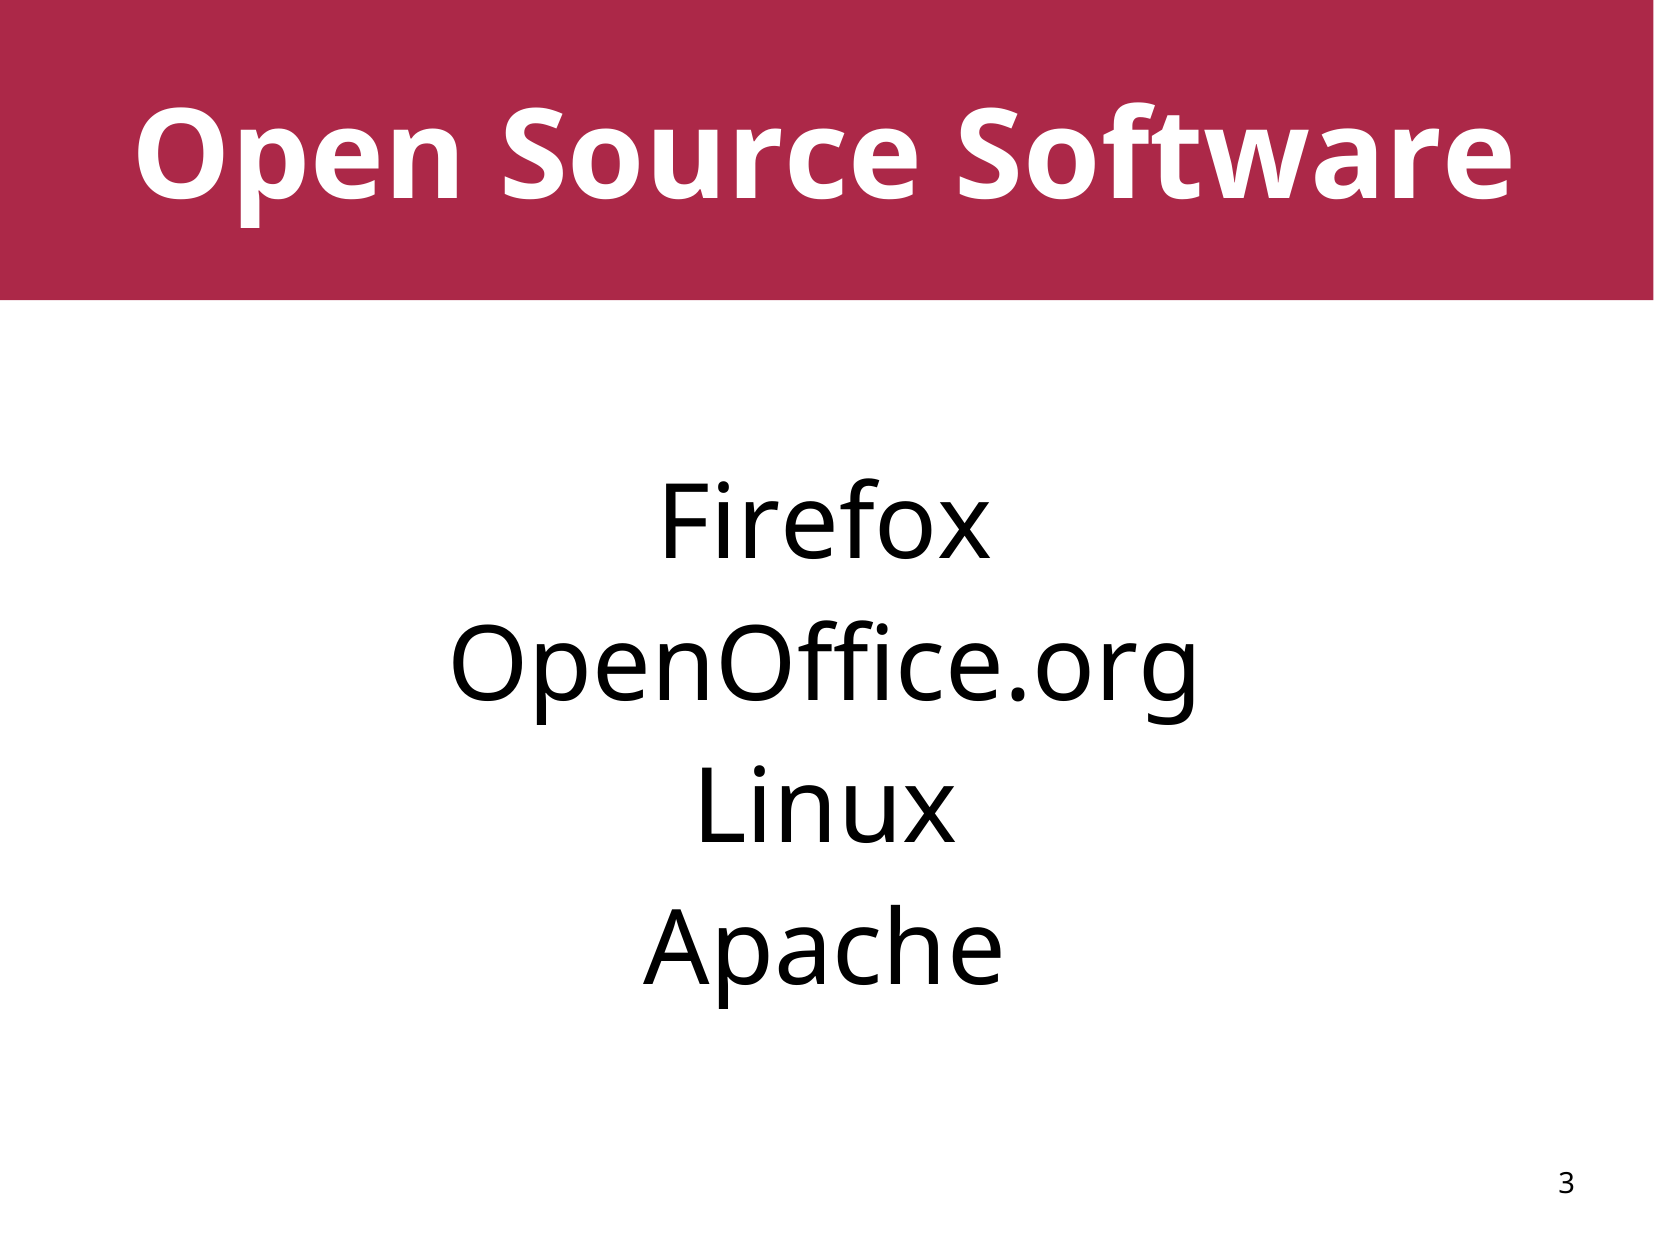

# Open Source Software
Firefox
OpenOffice.org
Linux
Apache
3